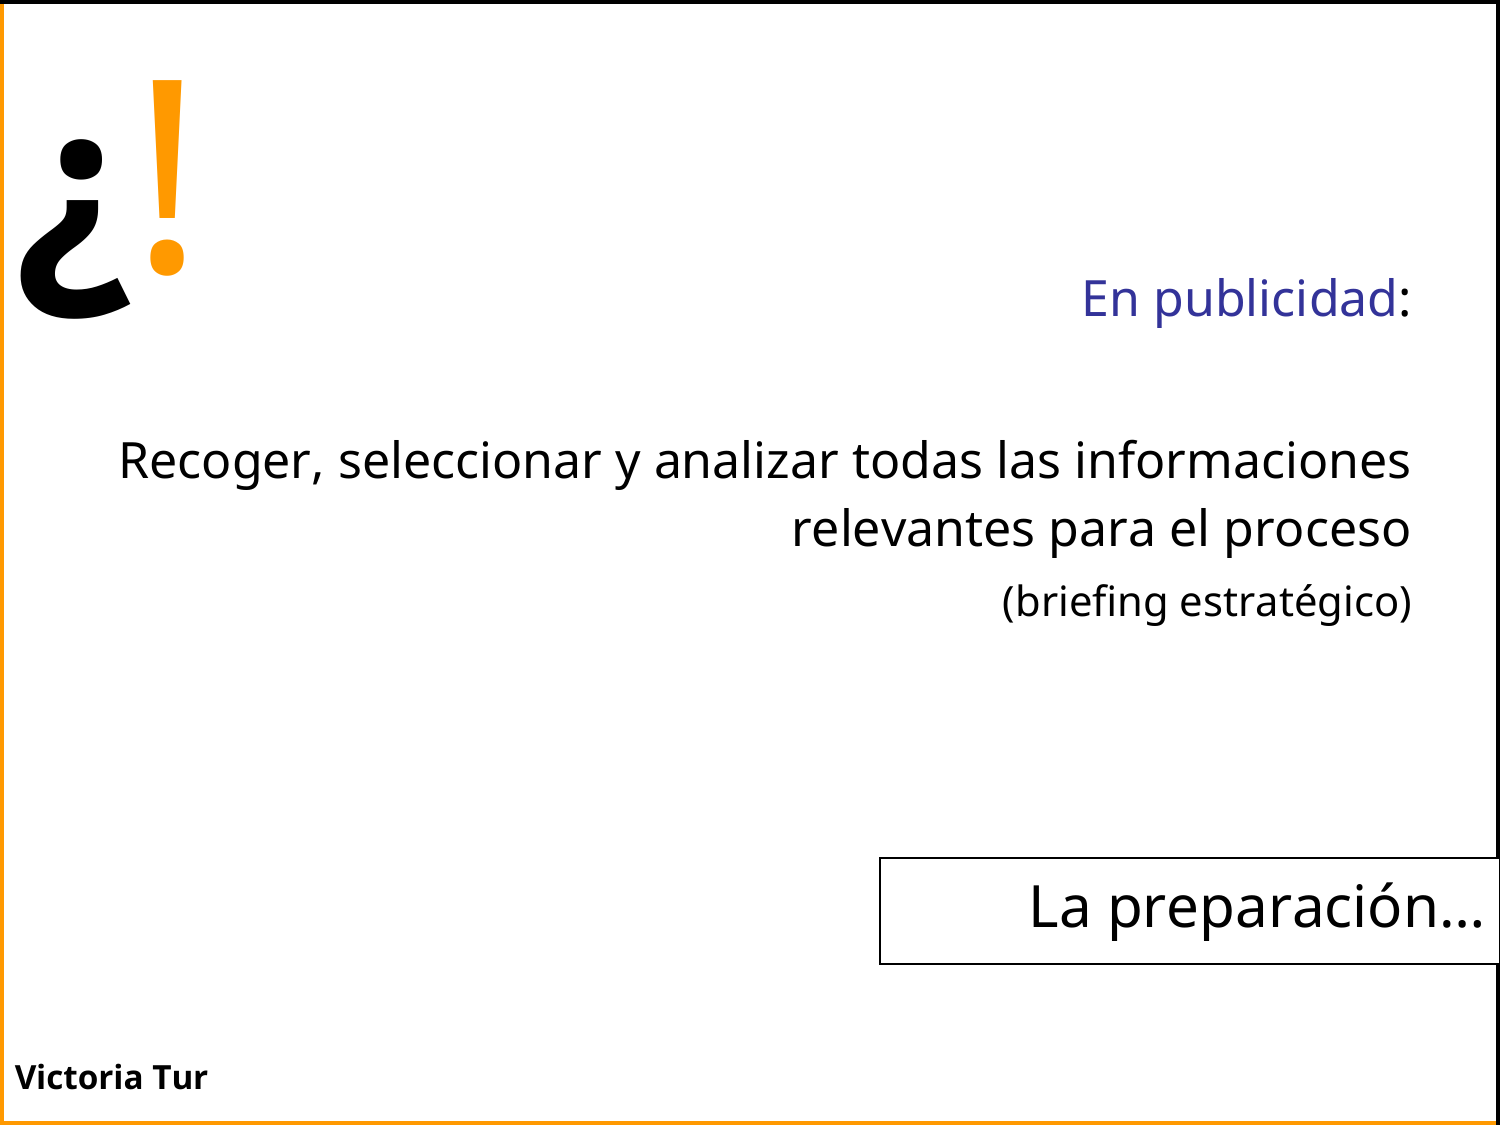

# En publicidad:
Recoger, seleccionar y analizar todas las informaciones relevantes para el proceso
(briefing estratégico)
La preparación…